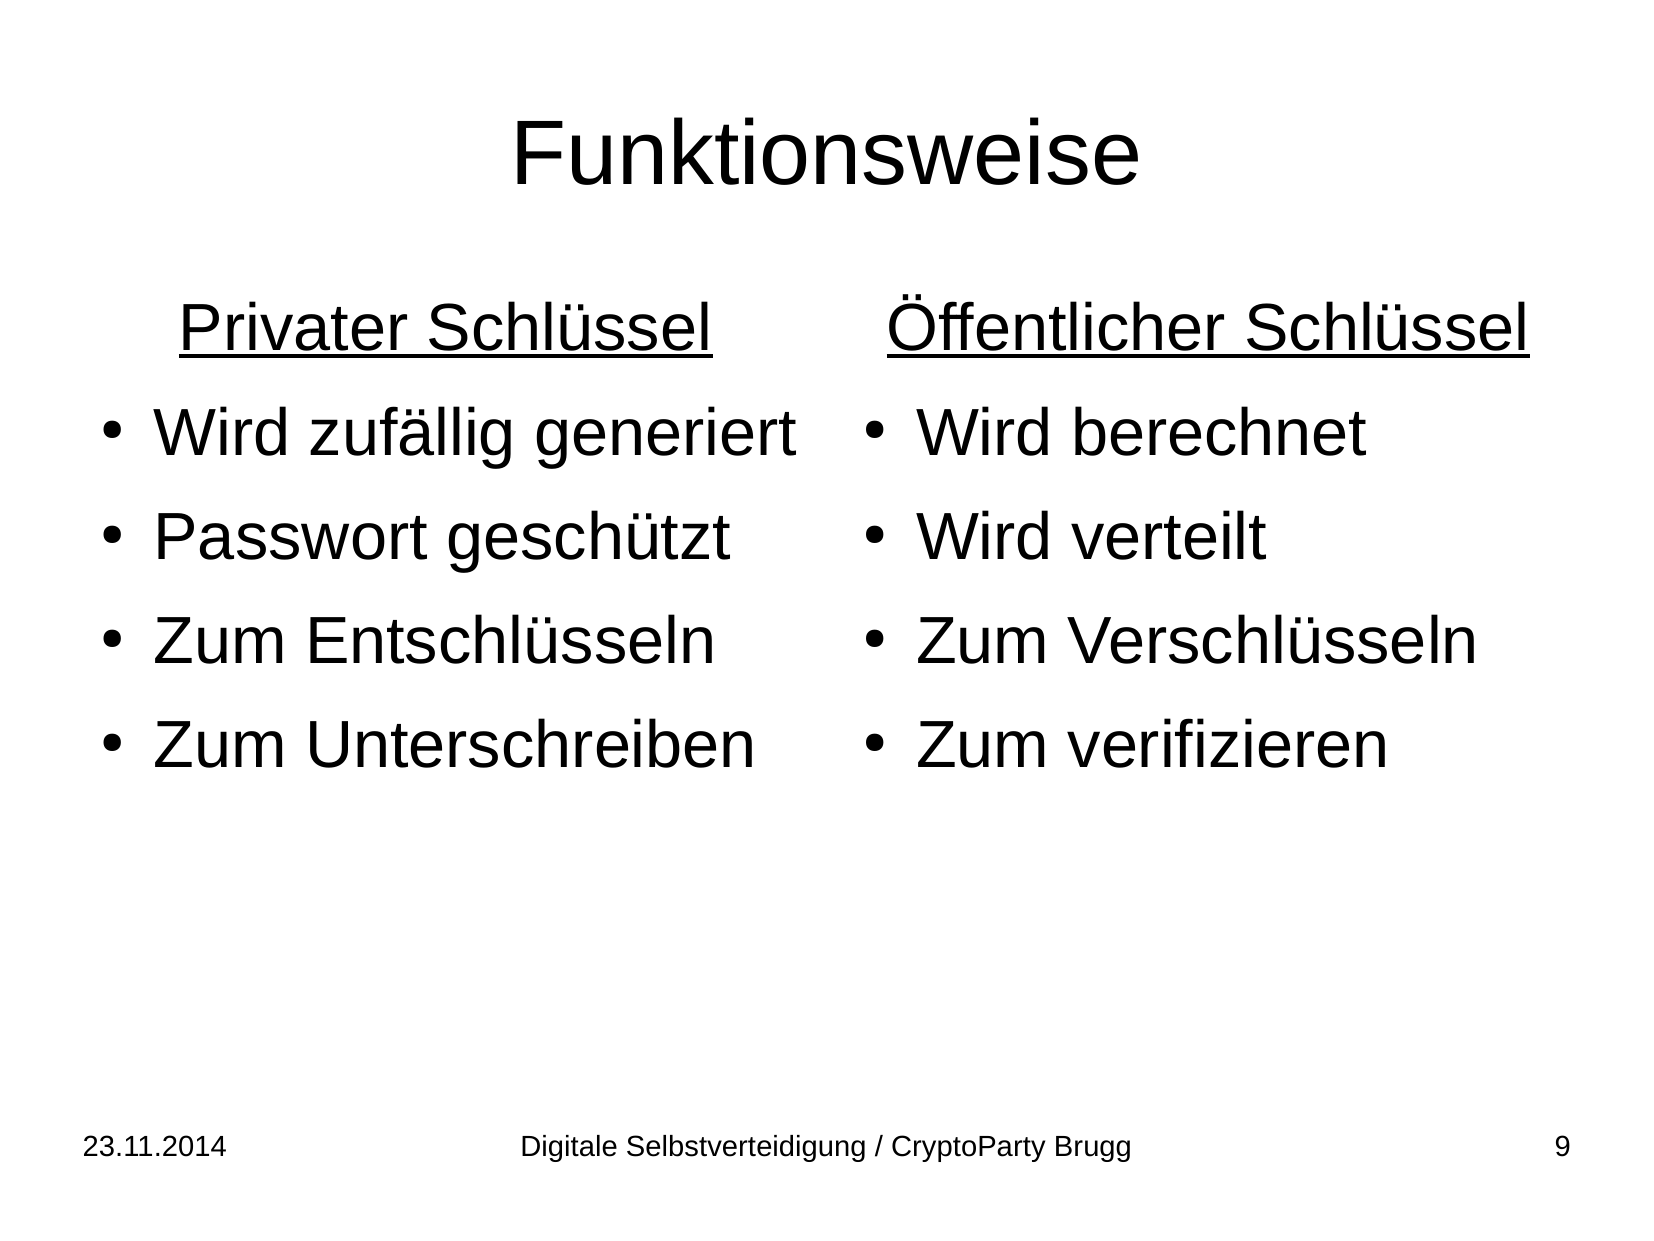

# Funktionsweise
Privater Schlüssel
Wird zufällig generiert
Passwort geschützt
Zum Entschlüsseln
Zum Unterschreiben
Öffentlicher Schlüssel
Wird berechnet
Wird verteilt
Zum Verschlüsseln
Zum verifizieren
23.11.2014
Digitale Selbstverteidigung / CryptoParty Brugg
9